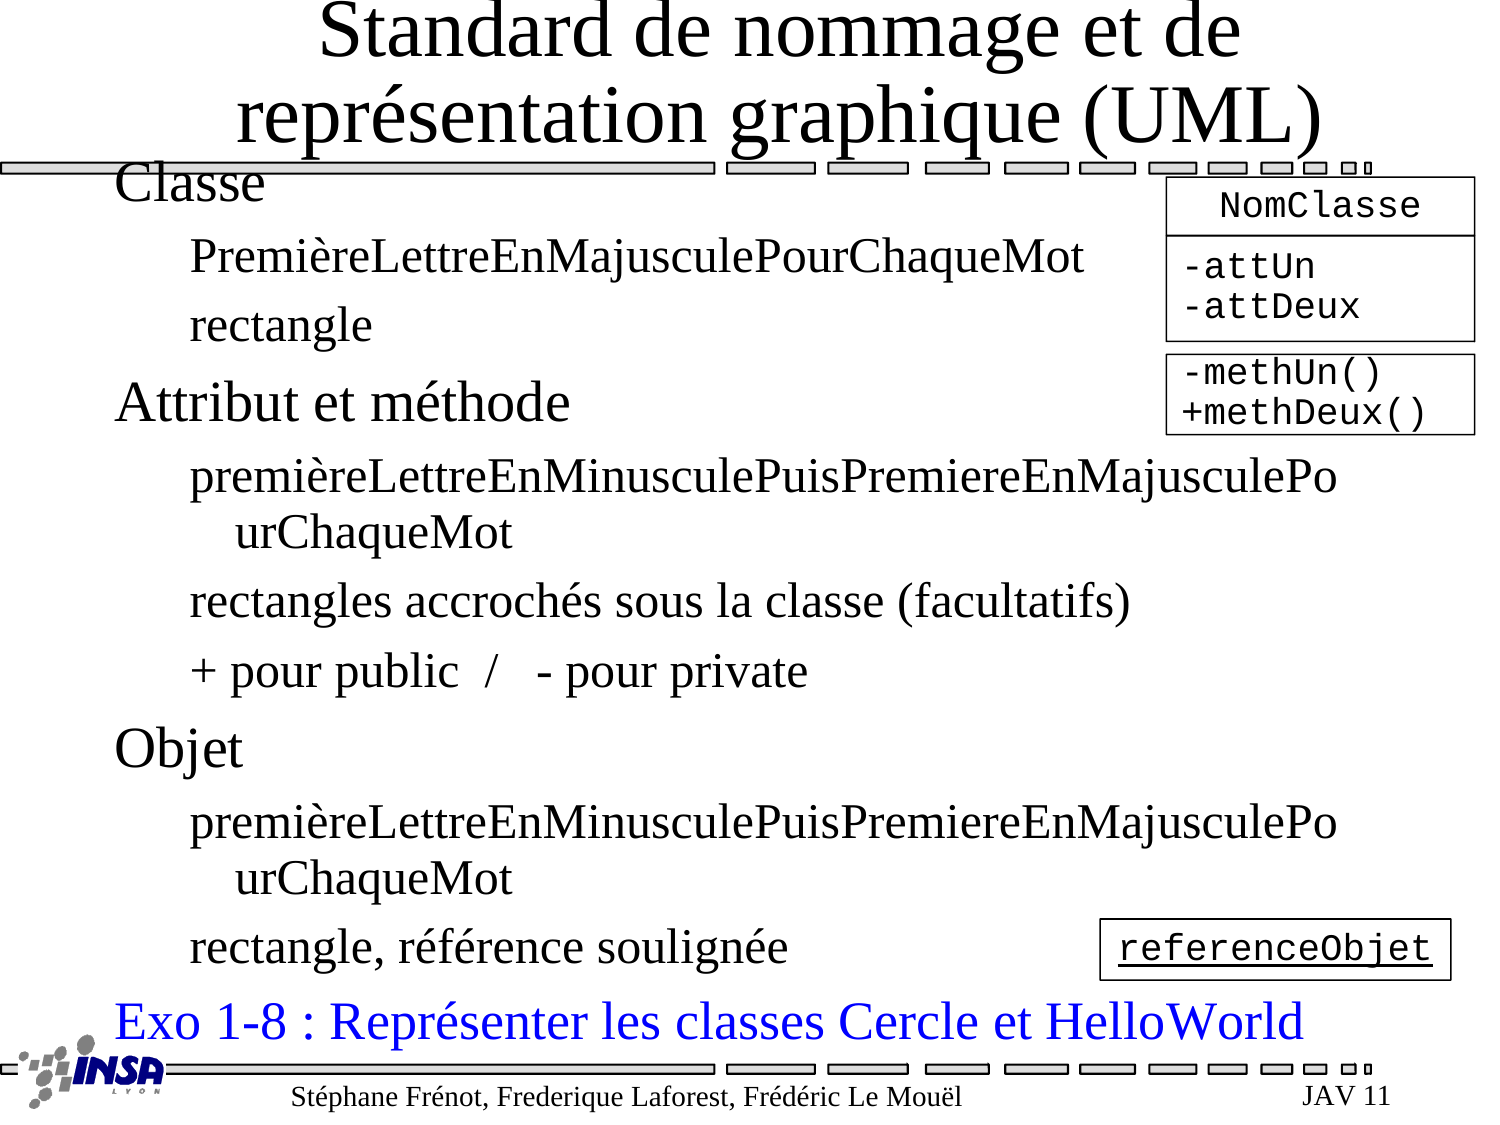

# Standard de nommage et de représentation graphique (UML)
Classe
PremièreLettreEnMajusculePourChaqueMot
rectangle
Attribut et méthode
premièreLettreEnMinusculePuisPremiereEnMajusculePourChaqueMot
rectangles accrochés sous la classe (facultatifs)
+ pour public / - pour private
Objet
premièreLettreEnMinusculePuisPremiereEnMajusculePourChaqueMot
rectangle, référence soulignée
Exo 1-8 : Représenter les classes Cercle et HelloWorld
NomClasse
-attUn
-attDeux
-methUn()
+methDeux()
referenceObjet